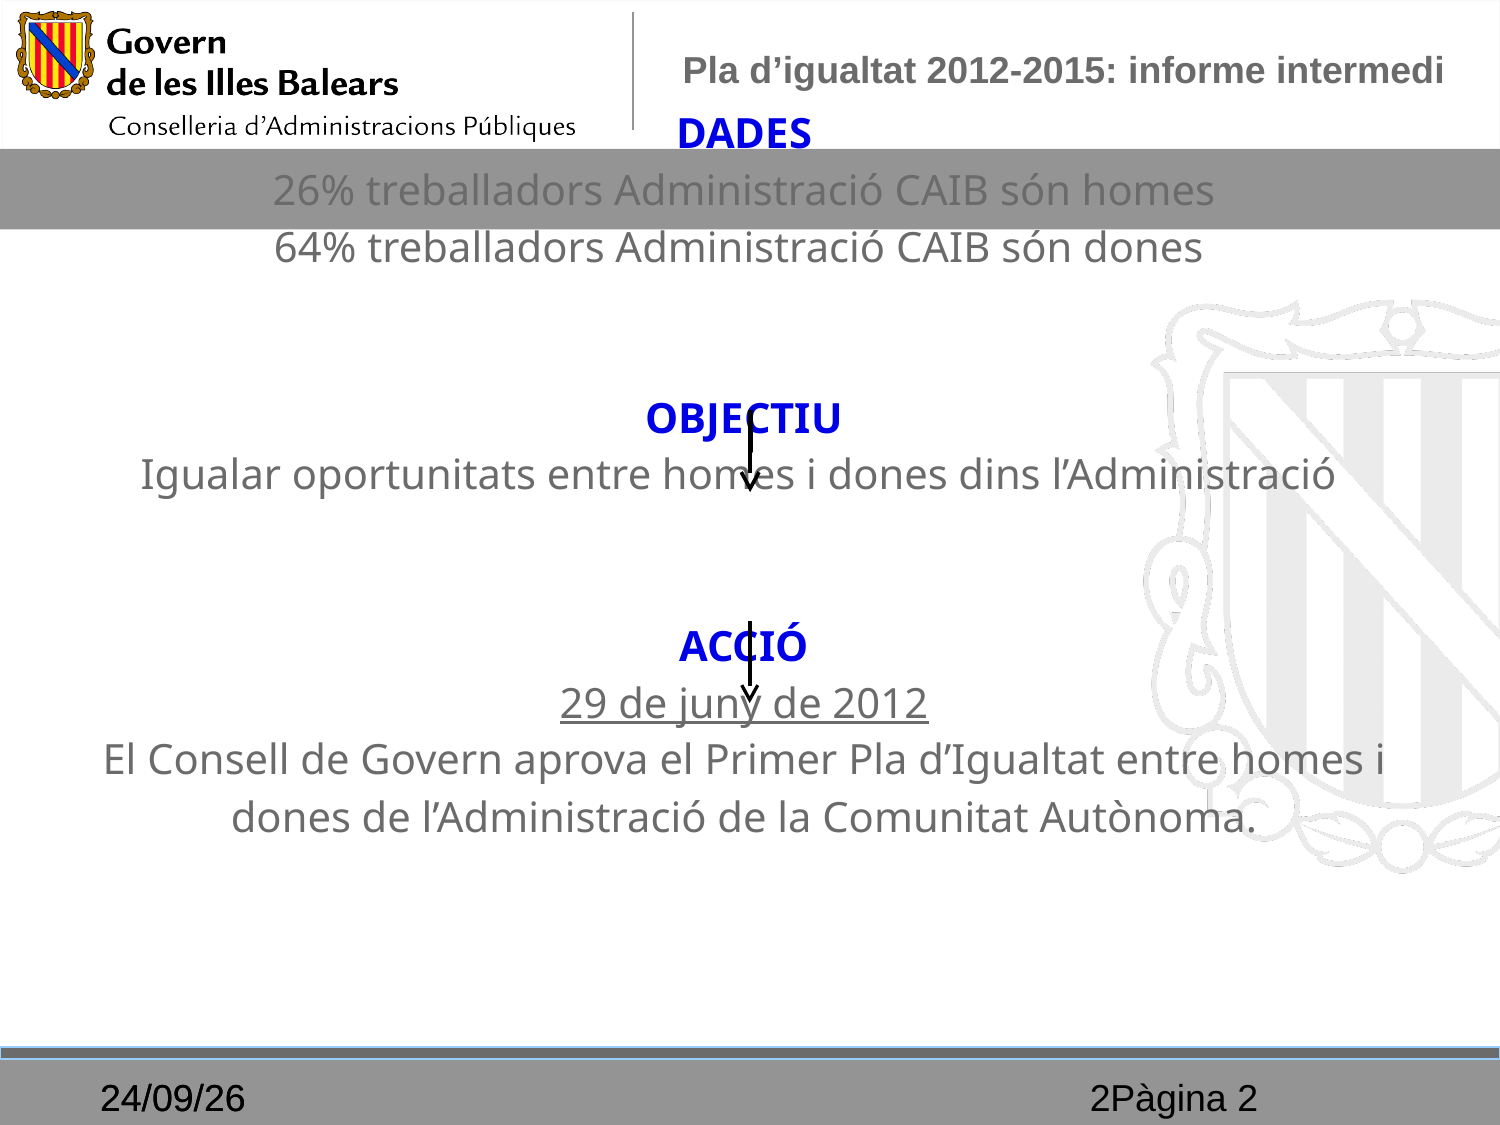

# DADES 26% treballadors Administració CAIB són homes 64% treballadors Administració CAIB són dones OBJECTIU Igualar oportunitats entre homes i dones dins l’Administració ACCIÓ 29 de juny de 2012 El Consell de Govern aprova el Primer Pla d’Igualtat entre homes i dones de l’Administració de la Comunitat Autònoma.
 Pàgina